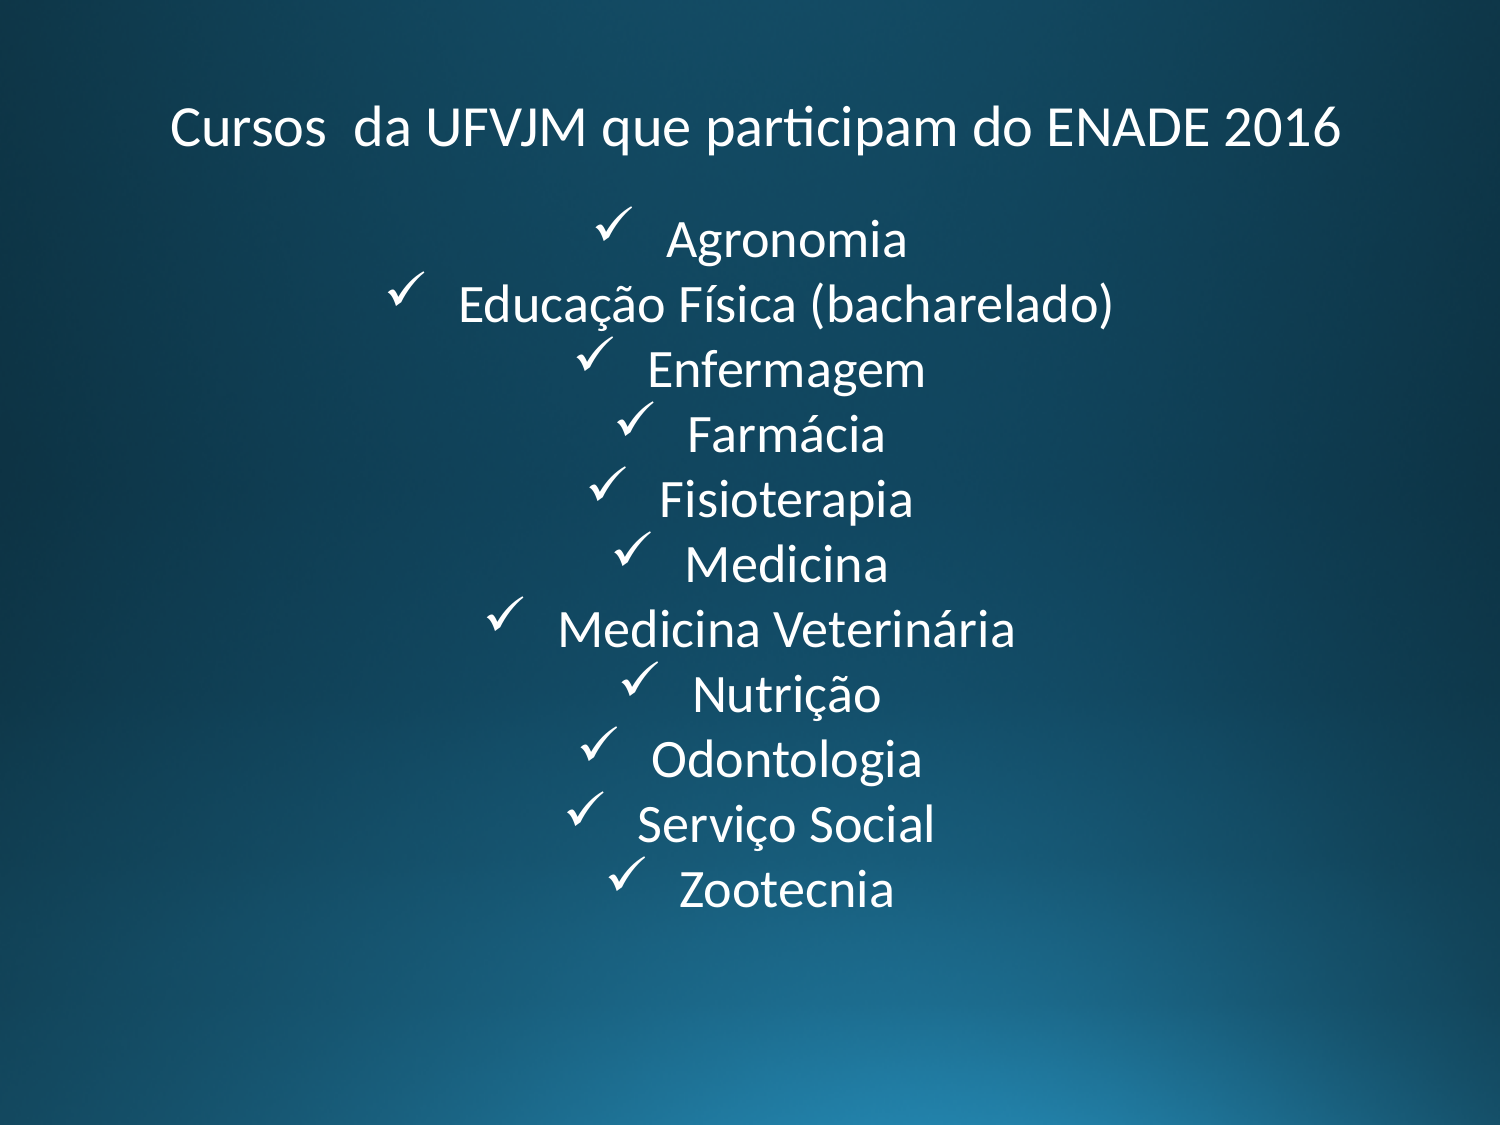

Cursos da UFVJM que participam do ENADE 2016
Agronomia
Educação Física (bacharelado)
Enfermagem
Farmácia
Fisioterapia
Medicina
Medicina Veterinária
Nutrição
Odontologia
Serviço Social
Zootecnia